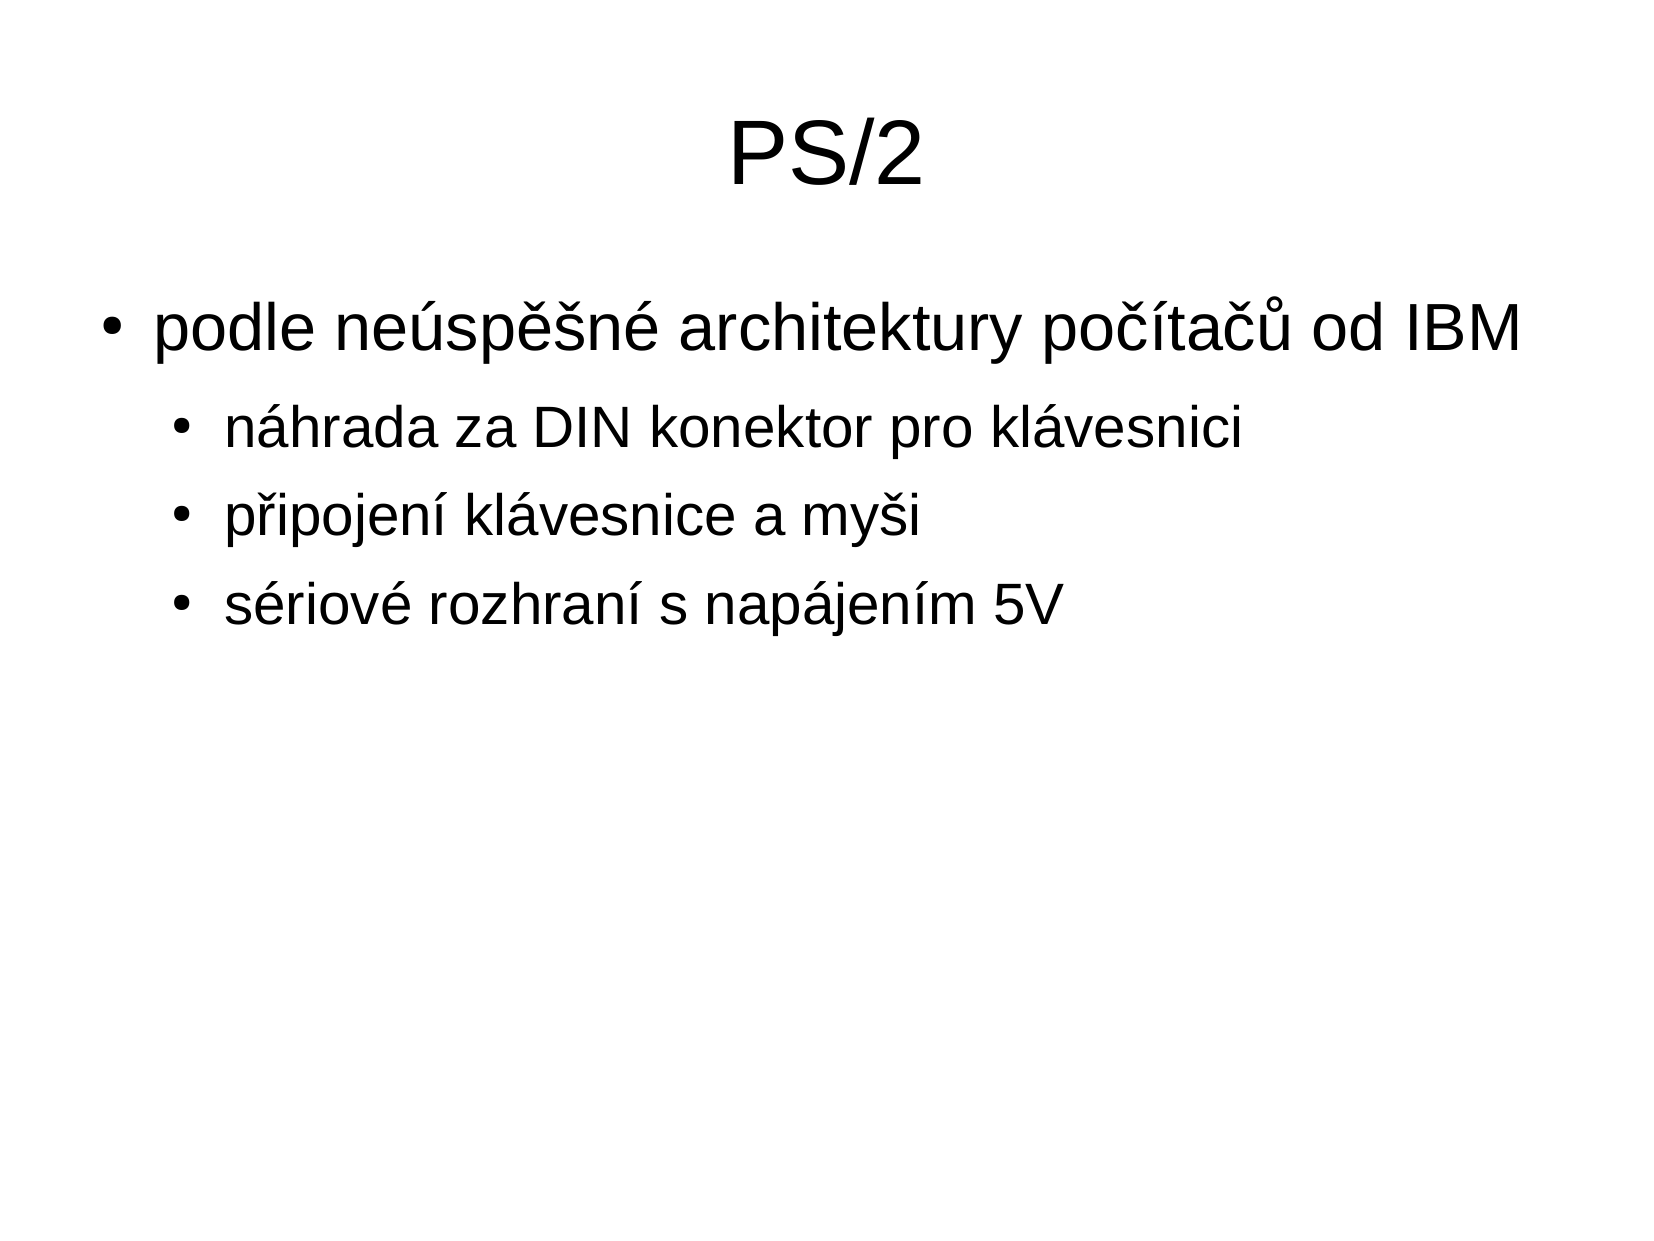

# PS/2
podle neúspěšné architektury počítačů od IBM
náhrada za DIN konektor pro klávesnici
připojení klávesnice a myši
sériové rozhraní s napájením 5V